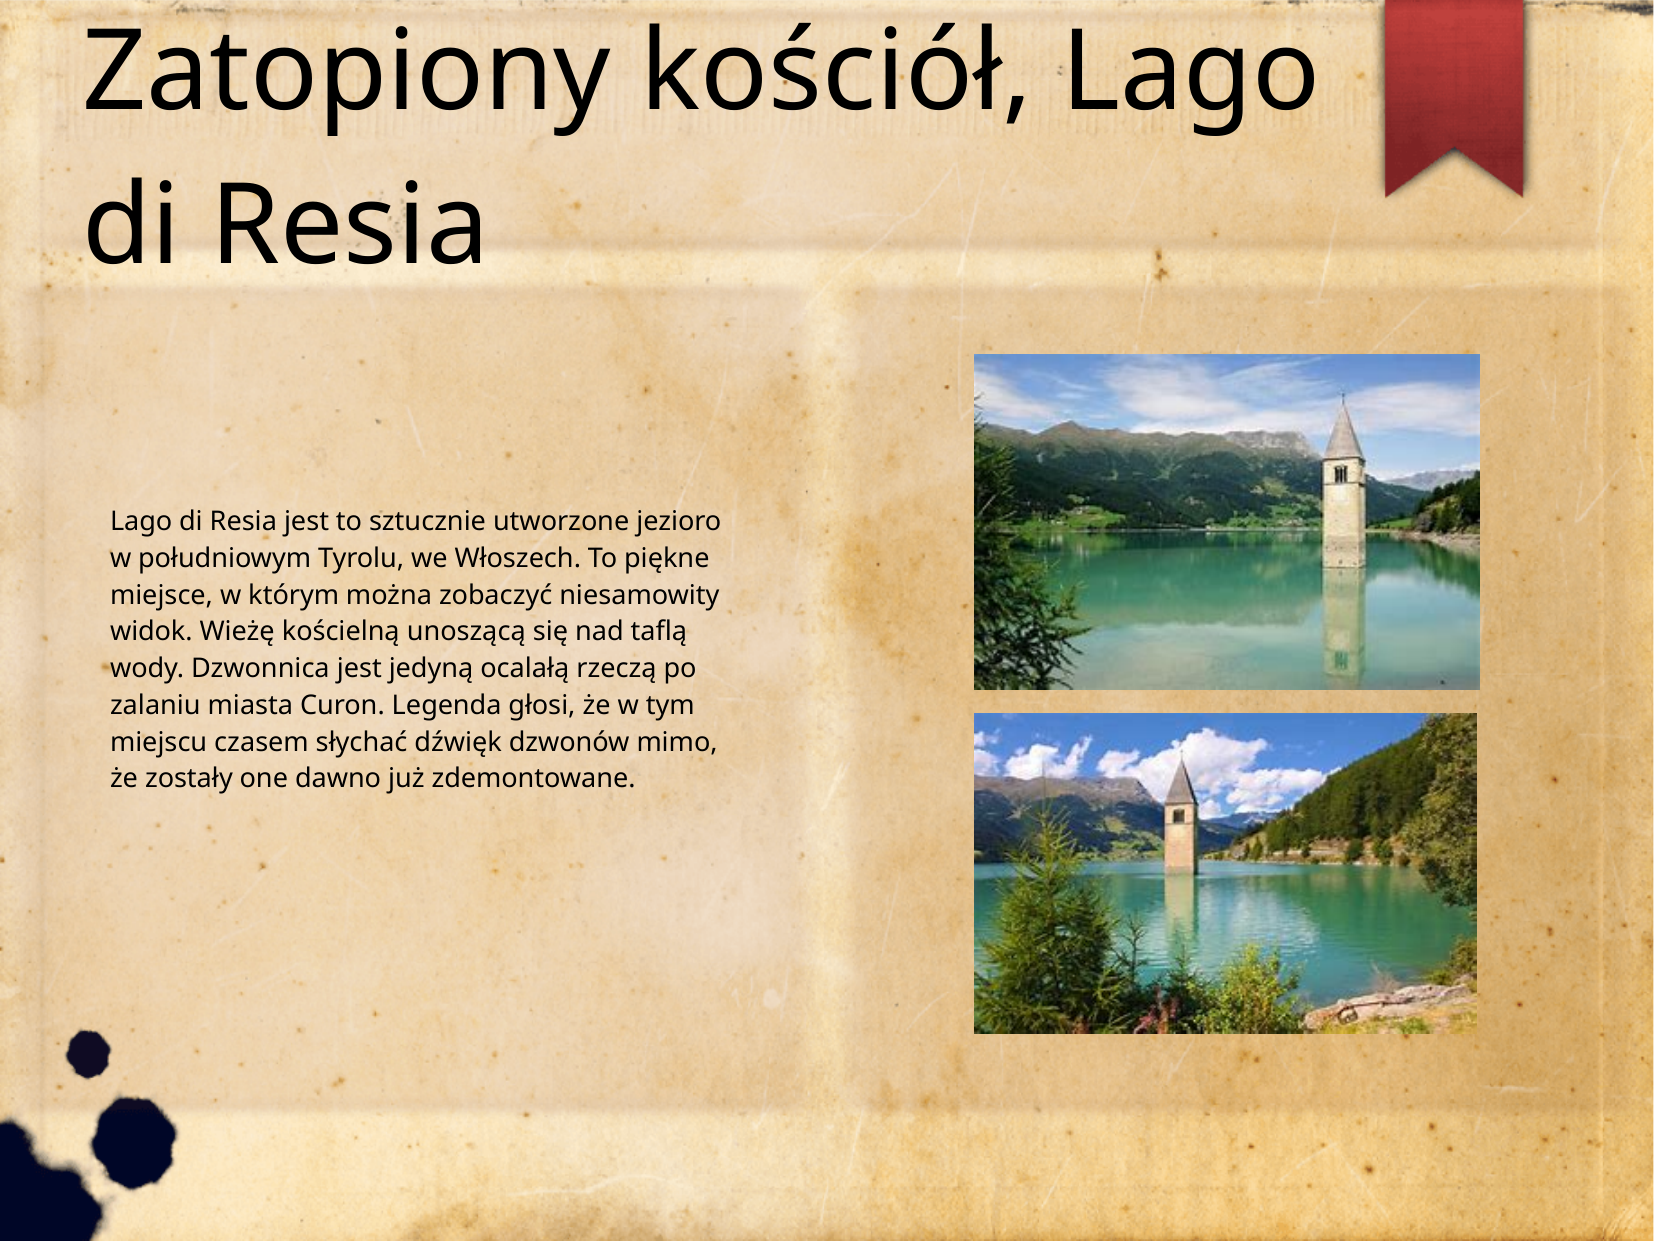

# Zatopiony kościół, Lago di Resia
Lago di Resia jest to sztucznie utworzone jezioro w południowym Tyrolu, we Włoszech. To piękne miejsce, w którym można zobaczyć niesamowity widok. Wieżę kościelną unoszącą się nad taflą wody. Dzwonnica jest jedyną ocalałą rzeczą po zalaniu miasta Curon. Legenda głosi, że w tym miejscu czasem słychać dźwięk dzwonów mimo, że zostały one dawno już zdemontowane.